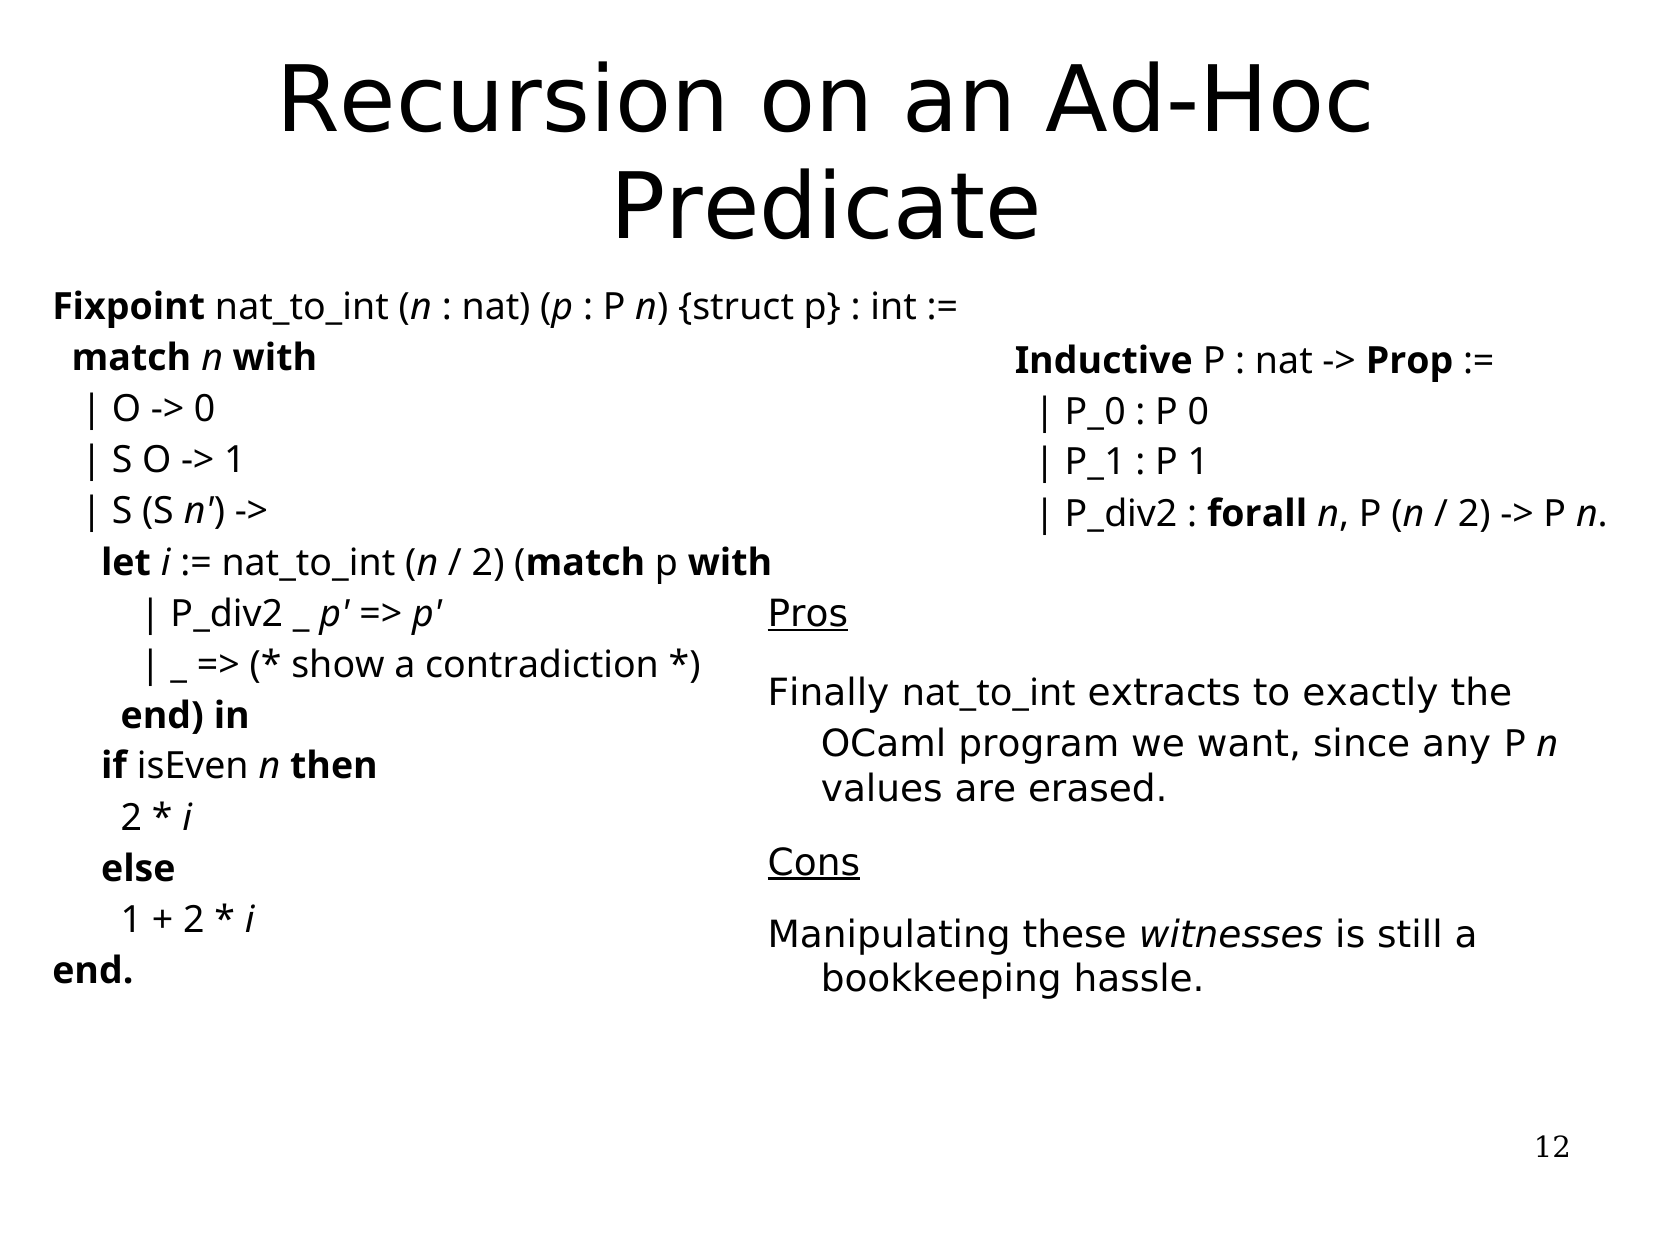

# Recursion on an Ad-Hoc Predicate
Fixpoint nat_to_int (n : nat) (p : P n) {struct p} : int :=
 match n with
 | O -> 0
 | S O -> 1
 | S (S n') ->
 let i := nat_to_int (n / 2) (match p with
 | P_div2 _ p' => p'
 | _ => (* show a contradiction *)
 end) in
 if isEven n then
 2 * i
 else
 1 + 2 * i
end.
Inductive P : nat -> Prop :=
 | P_0 : P 0
 | P_1 : P 1
 | P_div2 : forall n, P (n / 2) -> P n.
Pros
Finally nat_to_int extracts to exactly the OCaml program we want, since any P n values are erased.
Cons
Manipulating these witnesses is still a bookkeeping hassle.
12